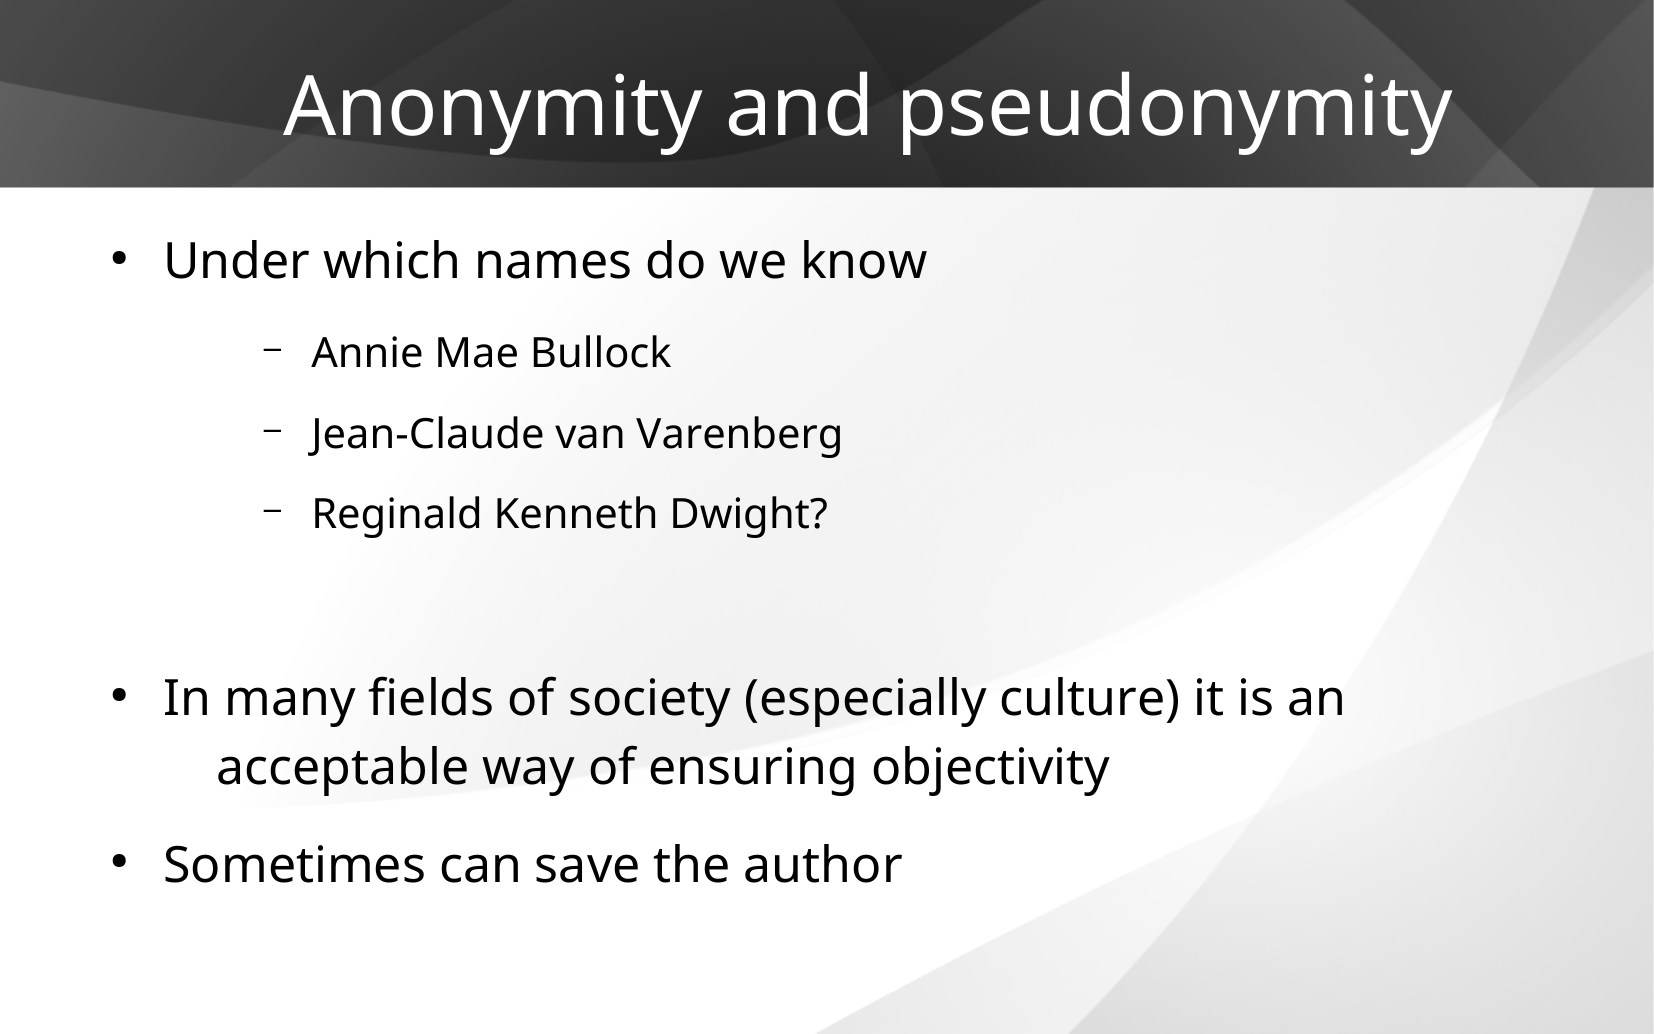

# Anonymity and pseudonymity
Under which names do we know
Annie Mae Bullock
Jean-Claude van Varenberg
Reginald Kenneth Dwight?
In many fields of society (especially culture) it is an acceptable way of ensuring objectivity
Sometimes can save the author